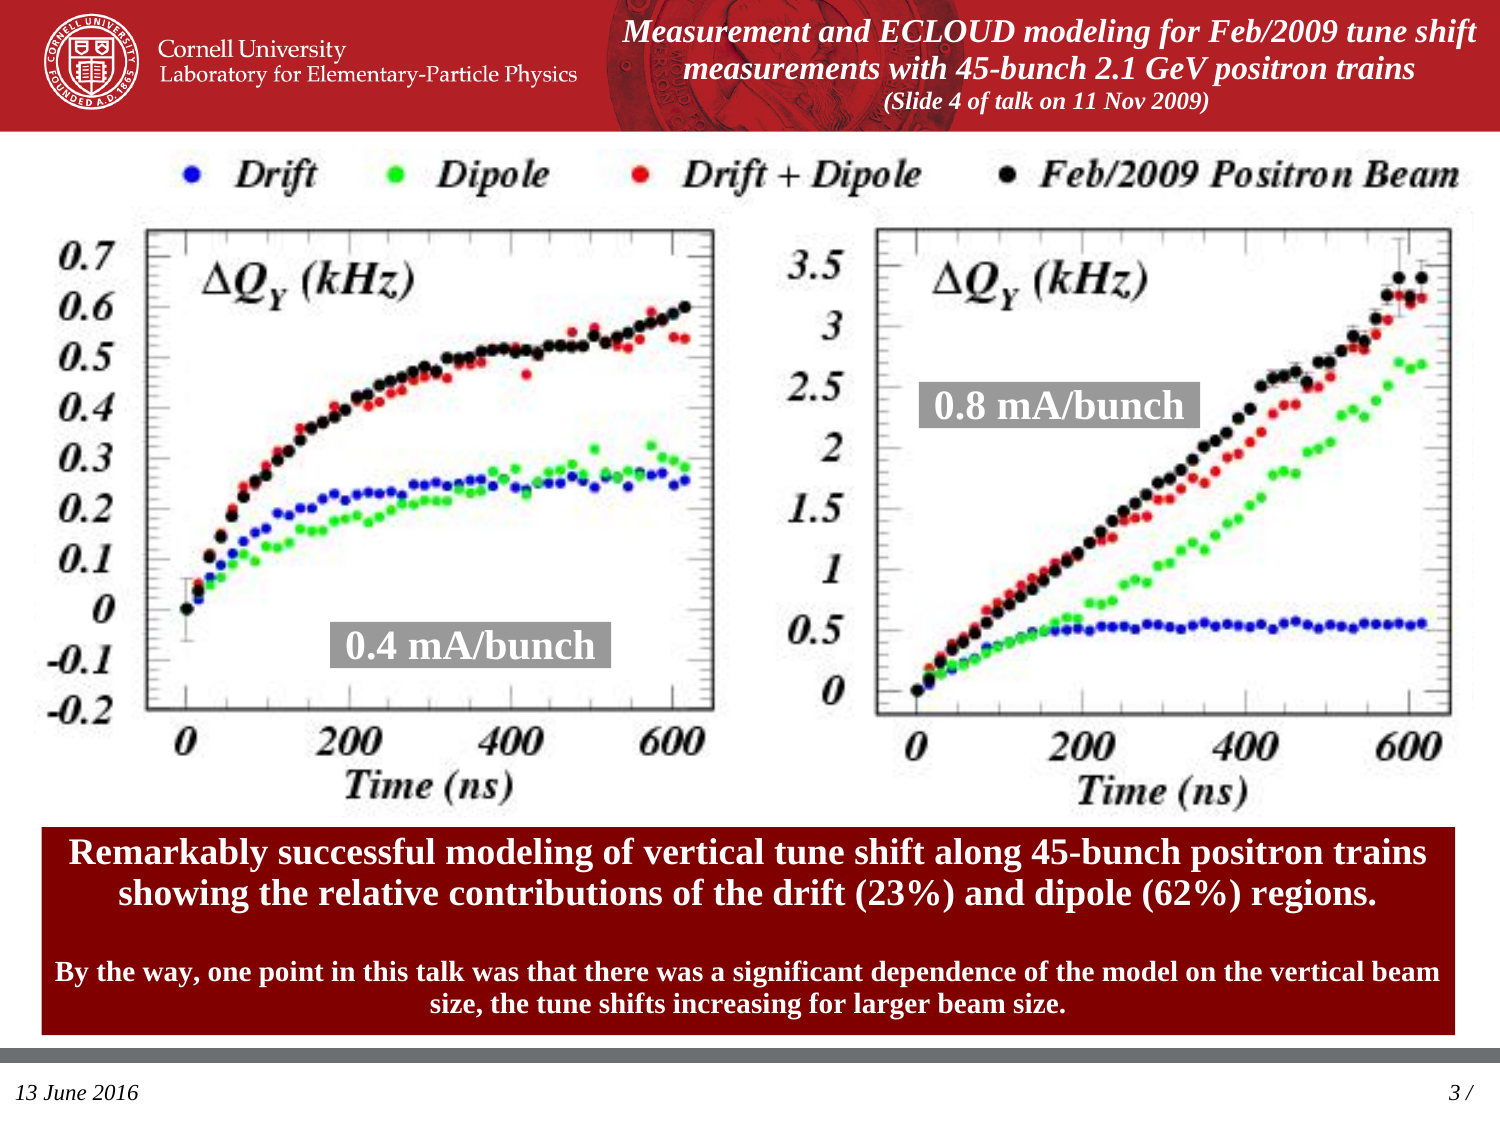

# Measurement and ECLOUD modeling for Feb/2009 tune shift measurements with 45-bunch 2.1 GeV positron trains (Slide 4 of talk on 11 Nov 2009)
0.4 mA/bunch
0.8 mA/bunch
0.4 mA/bunch
Remarkably successful modeling of vertical tune shift along 45-bunch positron trains showing the relative contributions of the drift (23%) and dipole (62%) regions.
By the way, one point in this talk was that there was a significant dependence of the model on the vertical beam size, the tune shifts increasing for larger beam size.